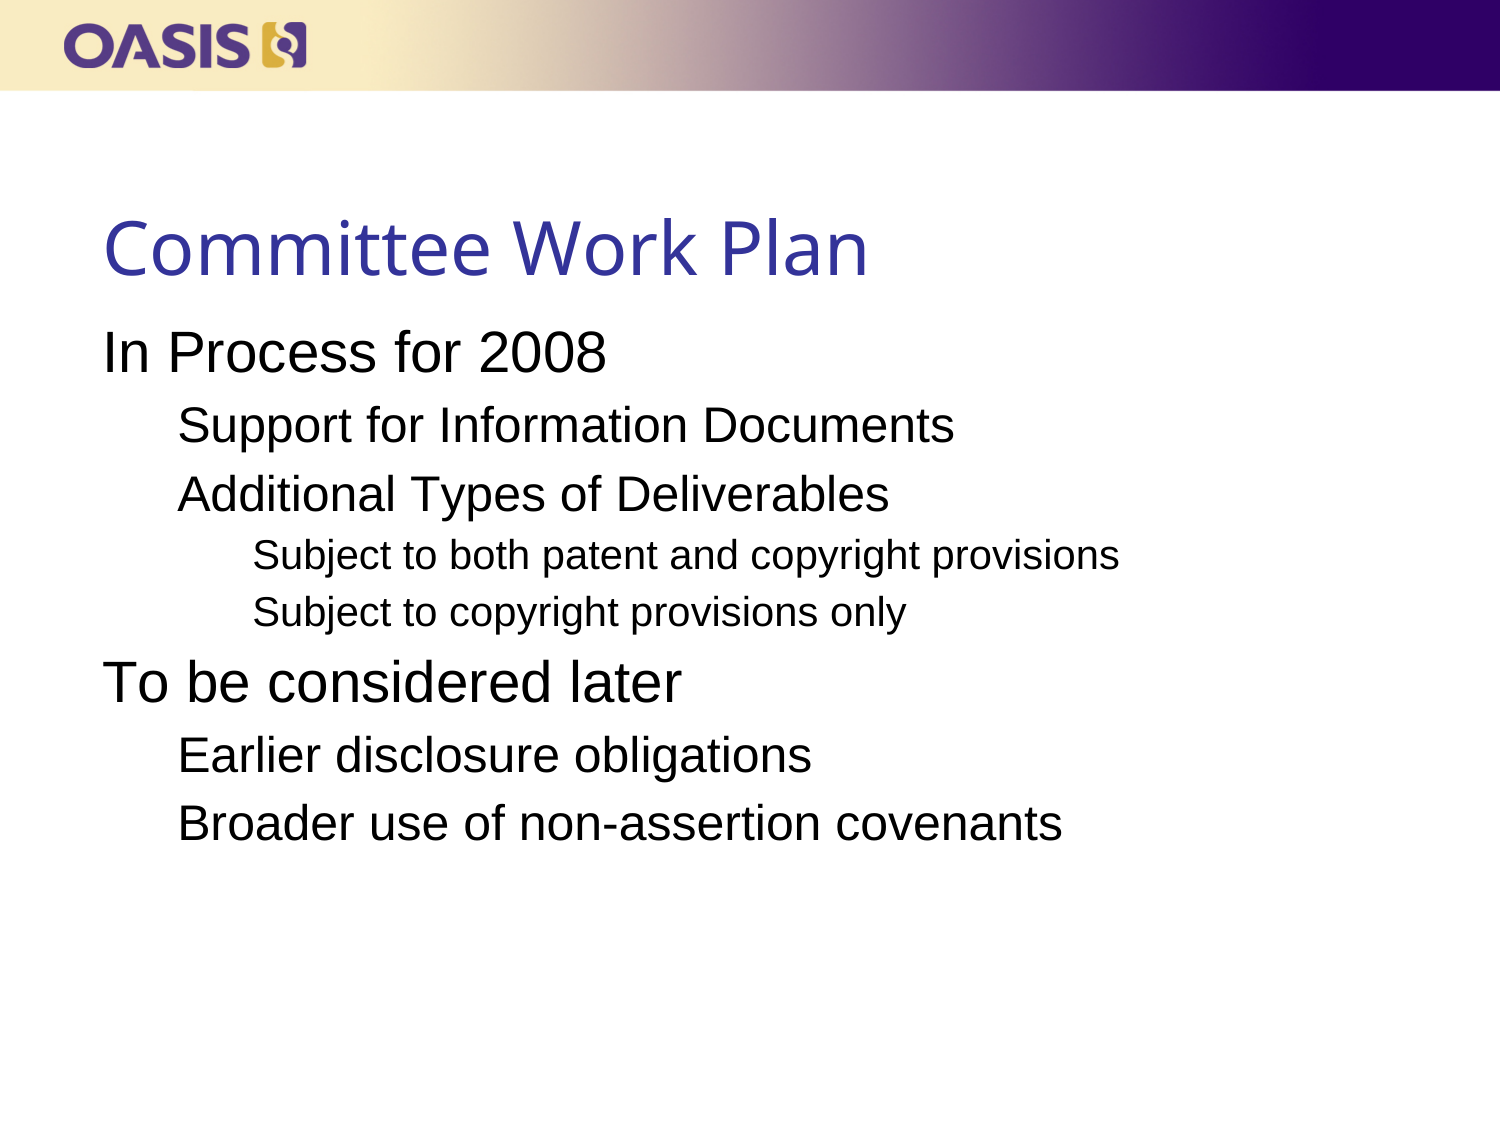

# Committee Work Plan
In Process for 2008
Support for Information Documents
Additional Types of Deliverables
Subject to both patent and copyright provisions
Subject to copyright provisions only
To be considered later
Earlier disclosure obligations
Broader use of non-assertion covenants